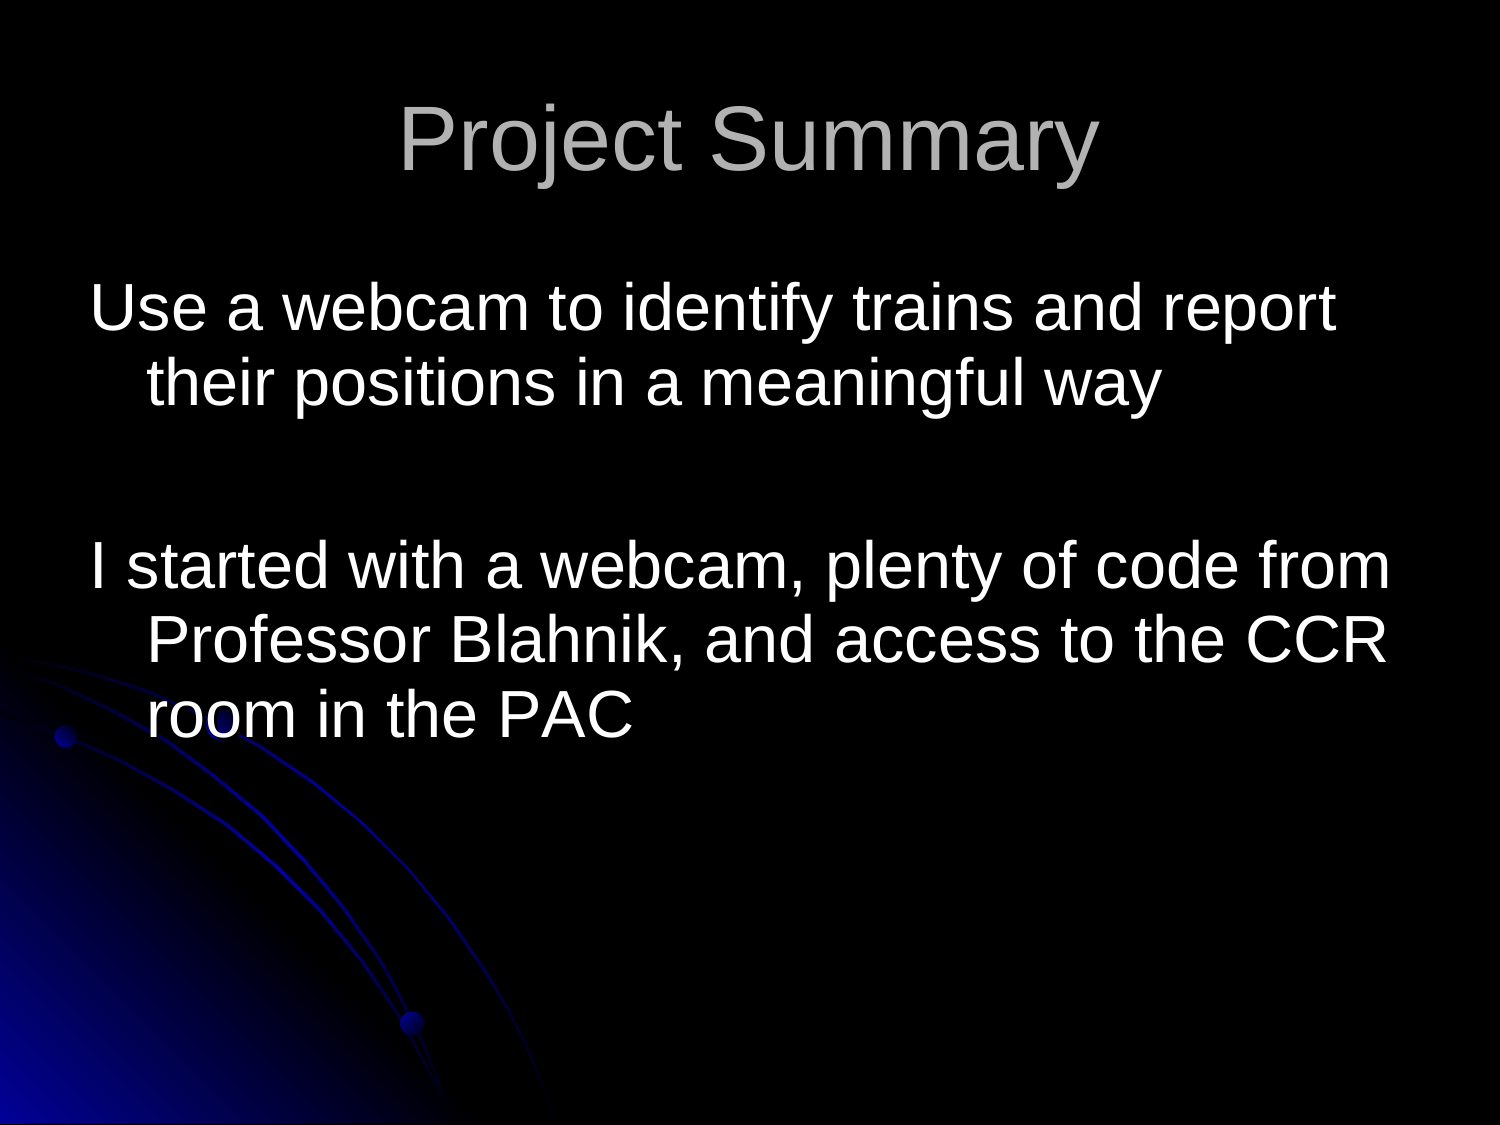

# Project Summary
Use a webcam to identify trains and report their positions in a meaningful way
I started with a webcam, plenty of code from Professor Blahnik, and access to the CCR room in the PAC